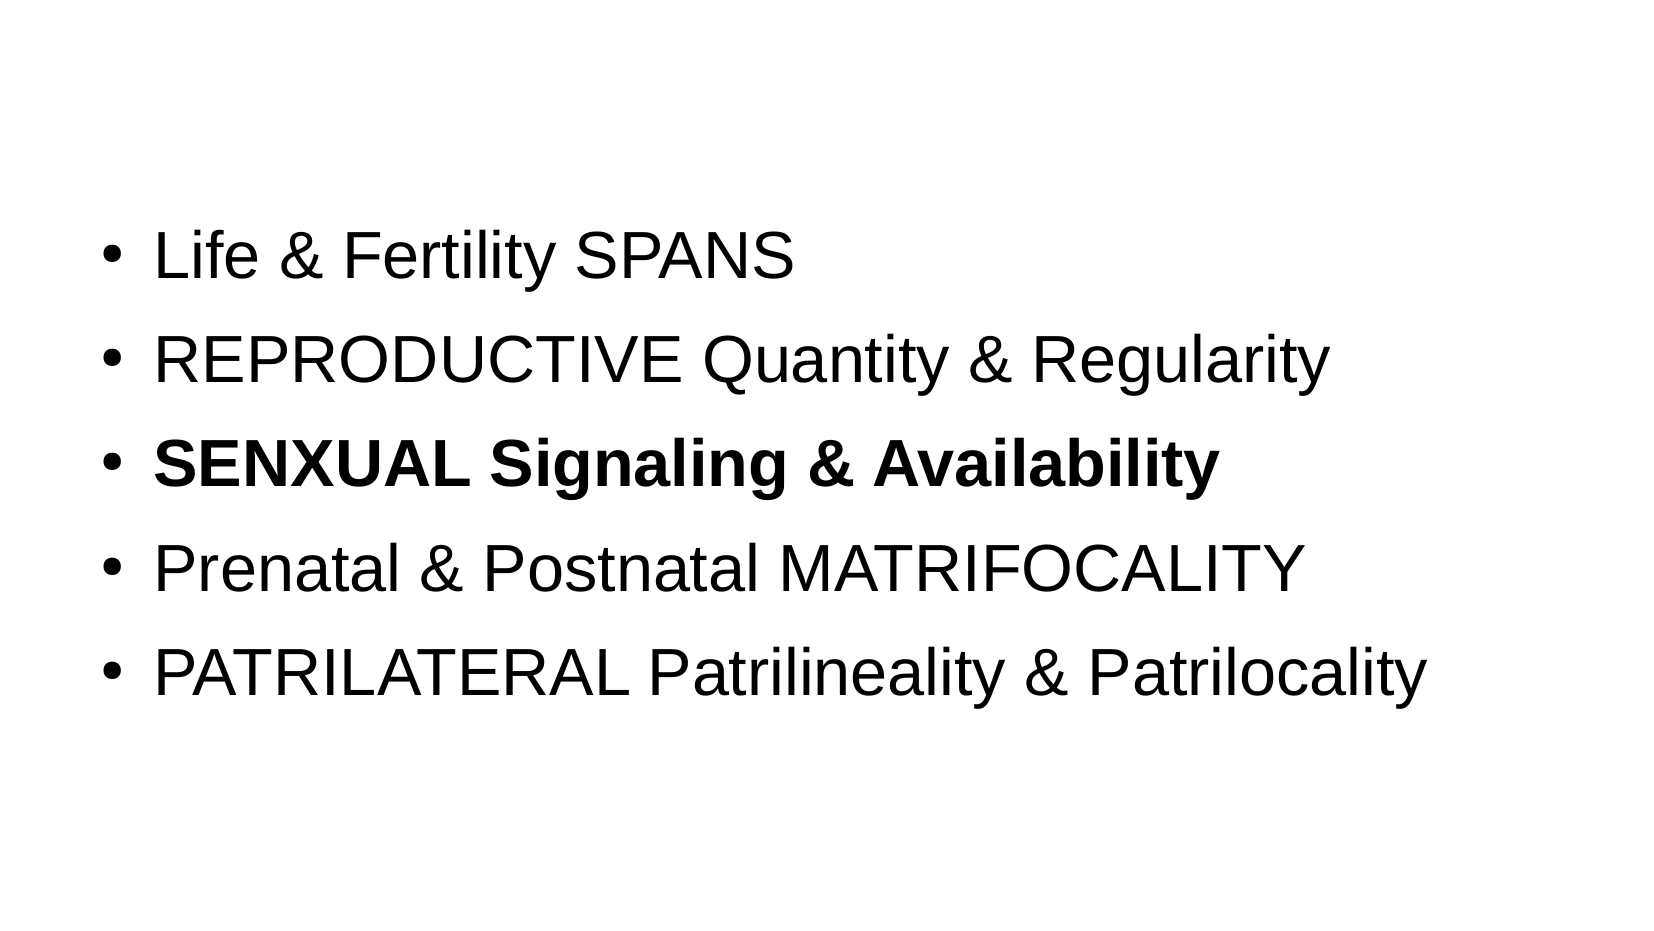

# Life & Fertility SPANS
REPRODUCTIVE Quantity & Regularity
SENXUAL Signaling & Availability
Prenatal & Postnatal MATRIFOCALITY
PATRILATERAL Patrilineality & Patrilocality